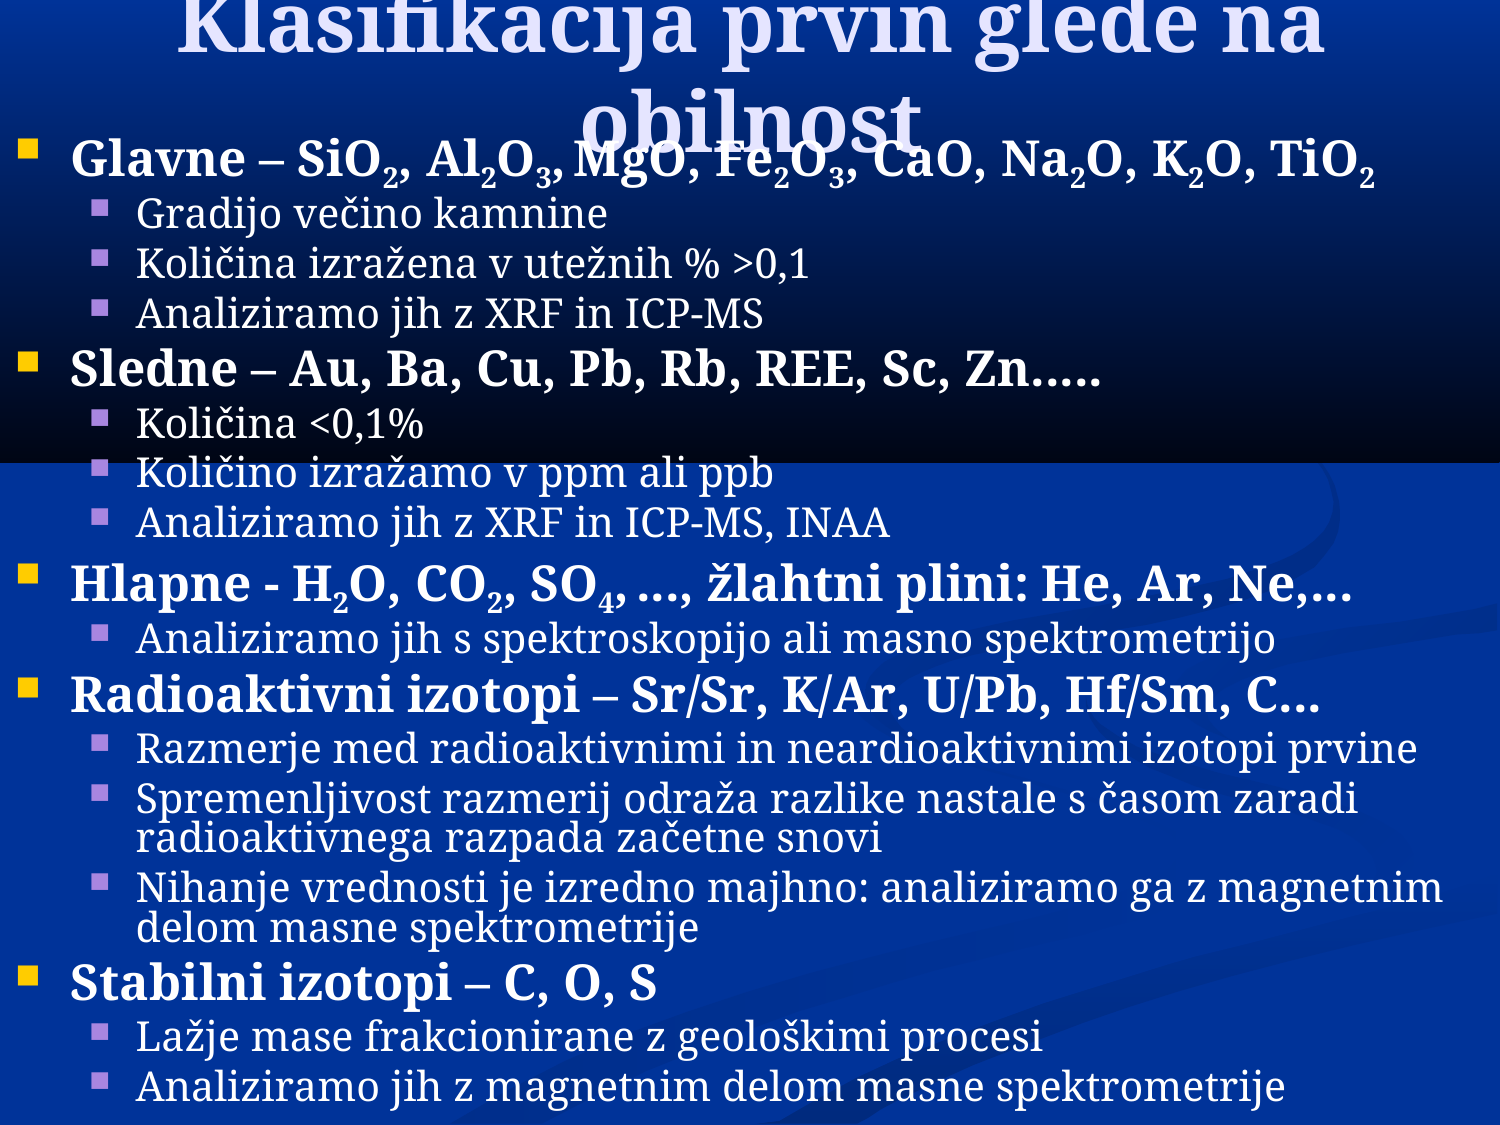

# Klasifikacija prvin glede na obilnost
Glavne – SiO2, Al2O3, MgO, Fe2O3, CaO, Na2O, K2O, TiO2
Gradijo večino kamnine
Količina izražena v utežnih % >0,1
Analiziramo jih z XRF in ICP-MS
Sledne – Au, Ba, Cu, Pb, Rb, REE, Sc, Zn.....
Količina <0,1%
Količino izražamo v ppm ali ppb
Analiziramo jih z XRF in ICP-MS, INAA
Hlapne - H2O, CO2, SO4, ..., žlahtni plini: He, Ar, Ne,...
Analiziramo jih s spektroskopijo ali masno spektrometrijo
Radioaktivni izotopi – Sr/Sr, K/Ar, U/Pb, Hf/Sm, C...
Razmerje med radioaktivnimi in neardioaktivnimi izotopi prvine
Spremenljivost razmerij odraža razlike nastale s časom zaradi radioaktivnega razpada začetne snovi
Nihanje vrednosti je izredno majhno: analiziramo ga z magnetnim delom masne spektrometrije
Stabilni izotopi – C, O, S
Lažje mase frakcionirane z geološkimi procesi
Analiziramo jih z magnetnim delom masne spektrometrije